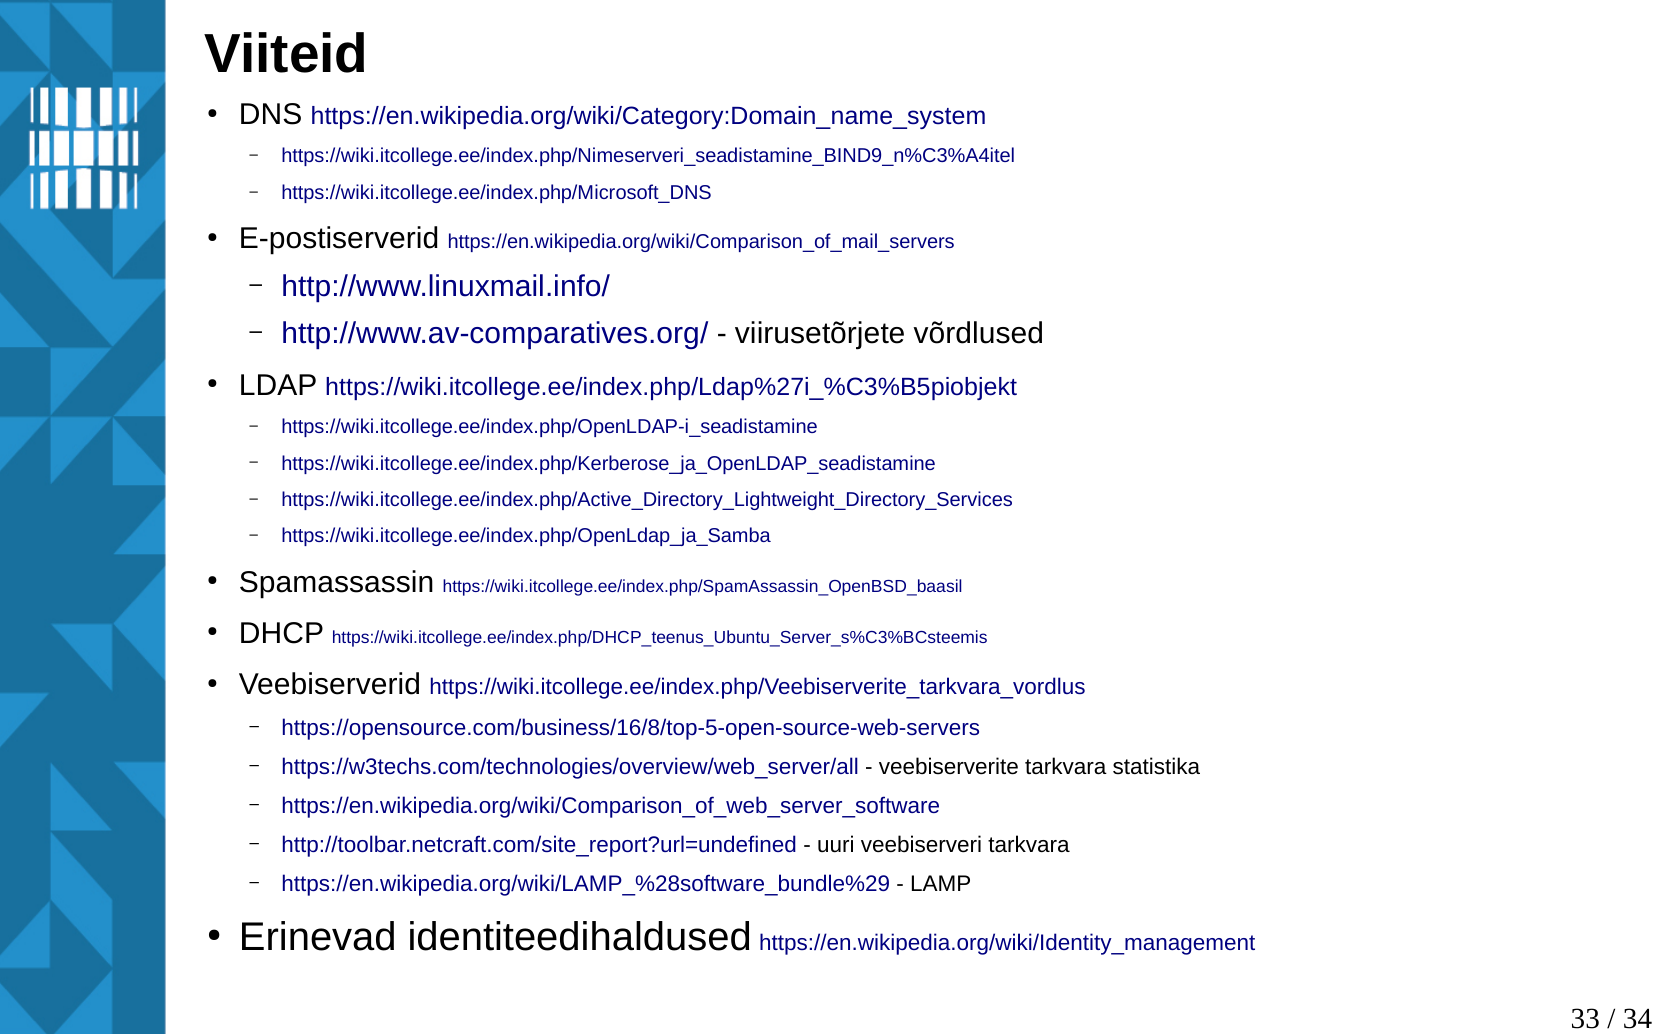

# Viiteid
DNS https://en.wikipedia.org/wiki/Category:Domain_name_system
https://wiki.itcollege.ee/index.php/Nimeserveri_seadistamine_BIND9_n%C3%A4itel
https://wiki.itcollege.ee/index.php/Microsoft_DNS
E-postiserverid https://en.wikipedia.org/wiki/Comparison_of_mail_servers
http://www.linuxmail.info/
http://www.av-comparatives.org/ - viirusetõrjete võrdlused
LDAP https://wiki.itcollege.ee/index.php/Ldap%27i_%C3%B5piobjekt
https://wiki.itcollege.ee/index.php/OpenLDAP-i_seadistamine
https://wiki.itcollege.ee/index.php/Kerberose_ja_OpenLDAP_seadistamine
https://wiki.itcollege.ee/index.php/Active_Directory_Lightweight_Directory_Services
https://wiki.itcollege.ee/index.php/OpenLdap_ja_Samba
Spamassassin https://wiki.itcollege.ee/index.php/SpamAssassin_OpenBSD_baasil
DHCP https://wiki.itcollege.ee/index.php/DHCP_teenus_Ubuntu_Server_s%C3%BCsteemis
Veebiserverid https://wiki.itcollege.ee/index.php/Veebiserverite_tarkvara_vordlus
https://opensource.com/business/16/8/top-5-open-source-web-servers
https://w3techs.com/technologies/overview/web_server/all - veebiserverite tarkvara statistika
https://en.wikipedia.org/wiki/Comparison_of_web_server_software
http://toolbar.netcraft.com/site_report?url=undefined - uuri veebiserveri tarkvara
https://en.wikipedia.org/wiki/LAMP_%28software_bundle%29 - LAMP
Erinevad identiteedihaldused https://en.wikipedia.org/wiki/Identity_management
33